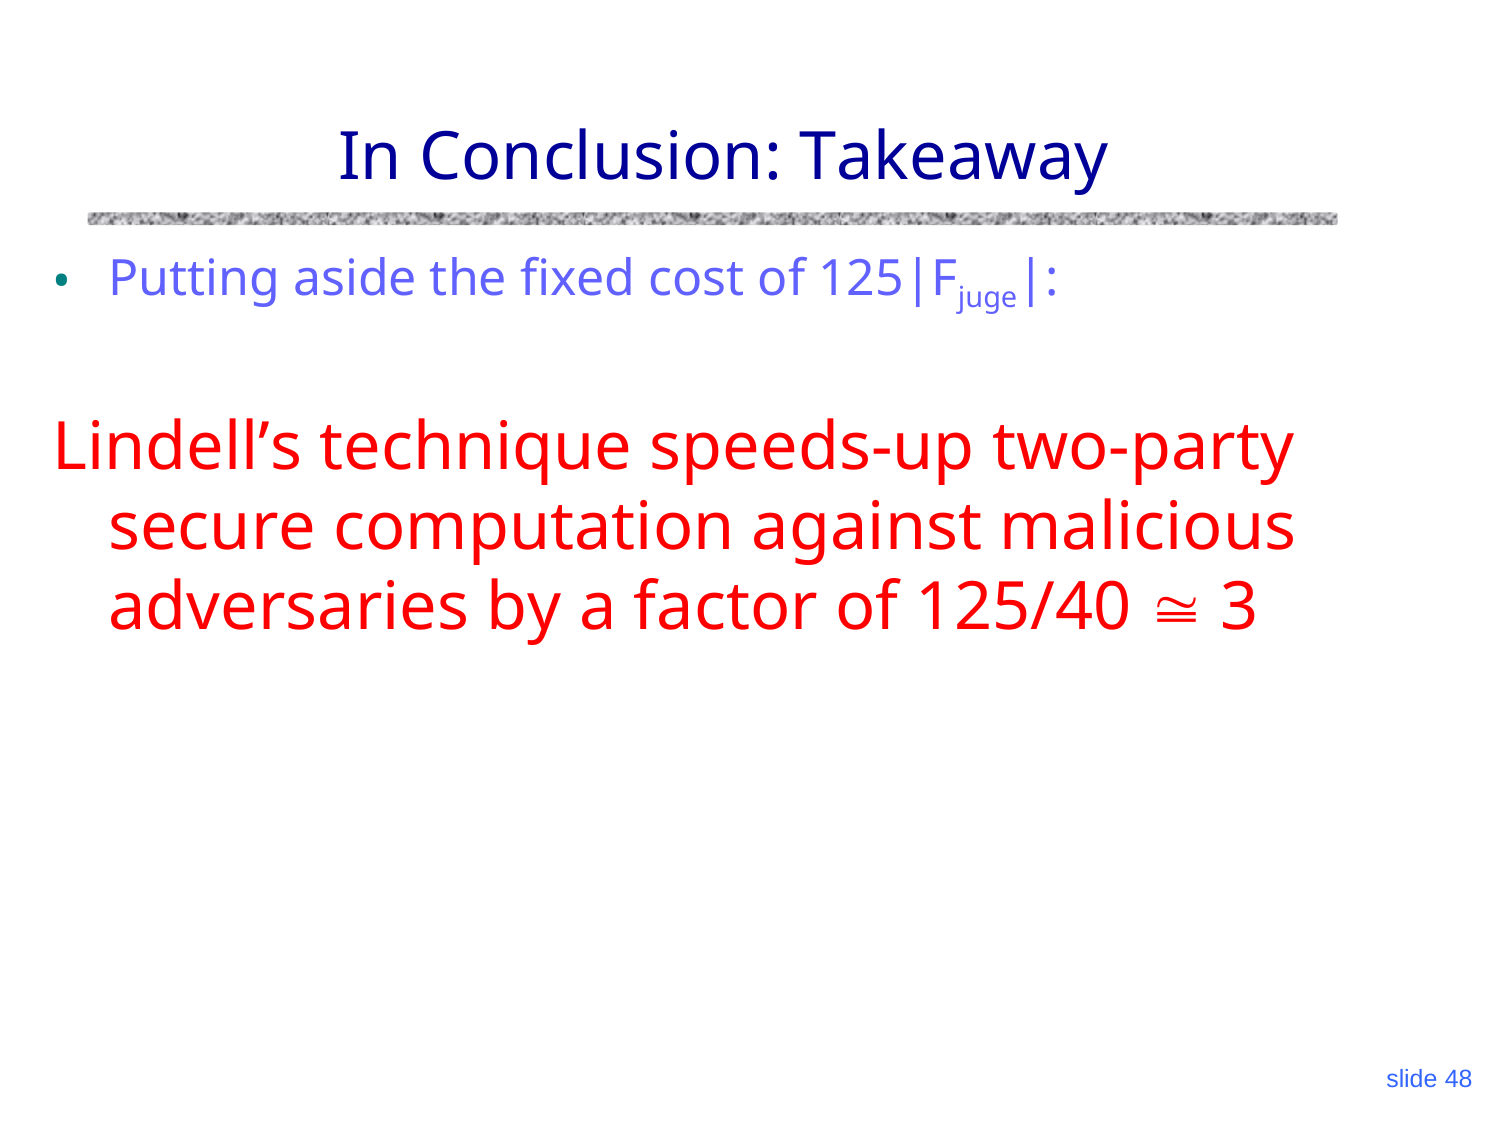

# In Conclusion: Takeaway
Putting aside the fixed cost of 125|Fjuge|:
Lindell’s technique speeds-up two-party secure computation against malicious adversaries by a factor of 125/40  3
slide